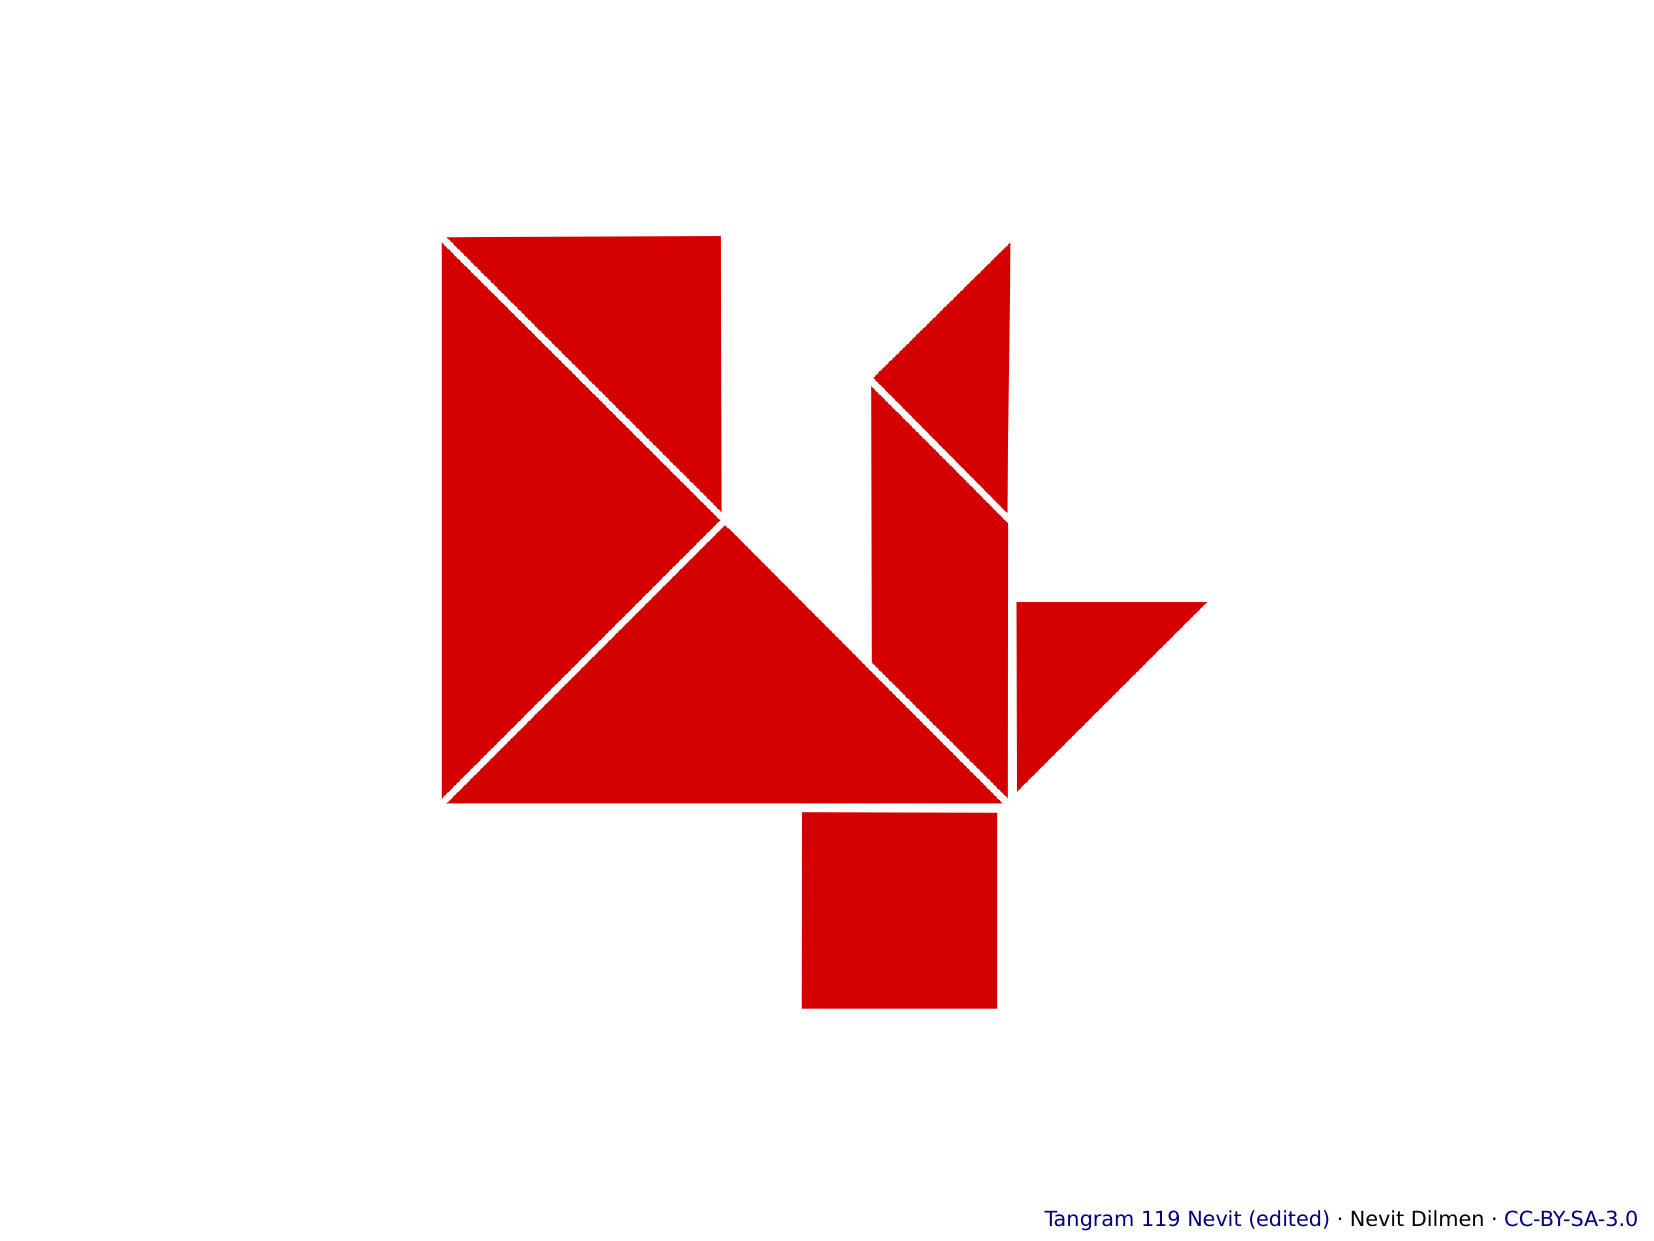

Tangram 119 Nevit (edited) · Nevit Dilmen · CC-BY-SA-3.0